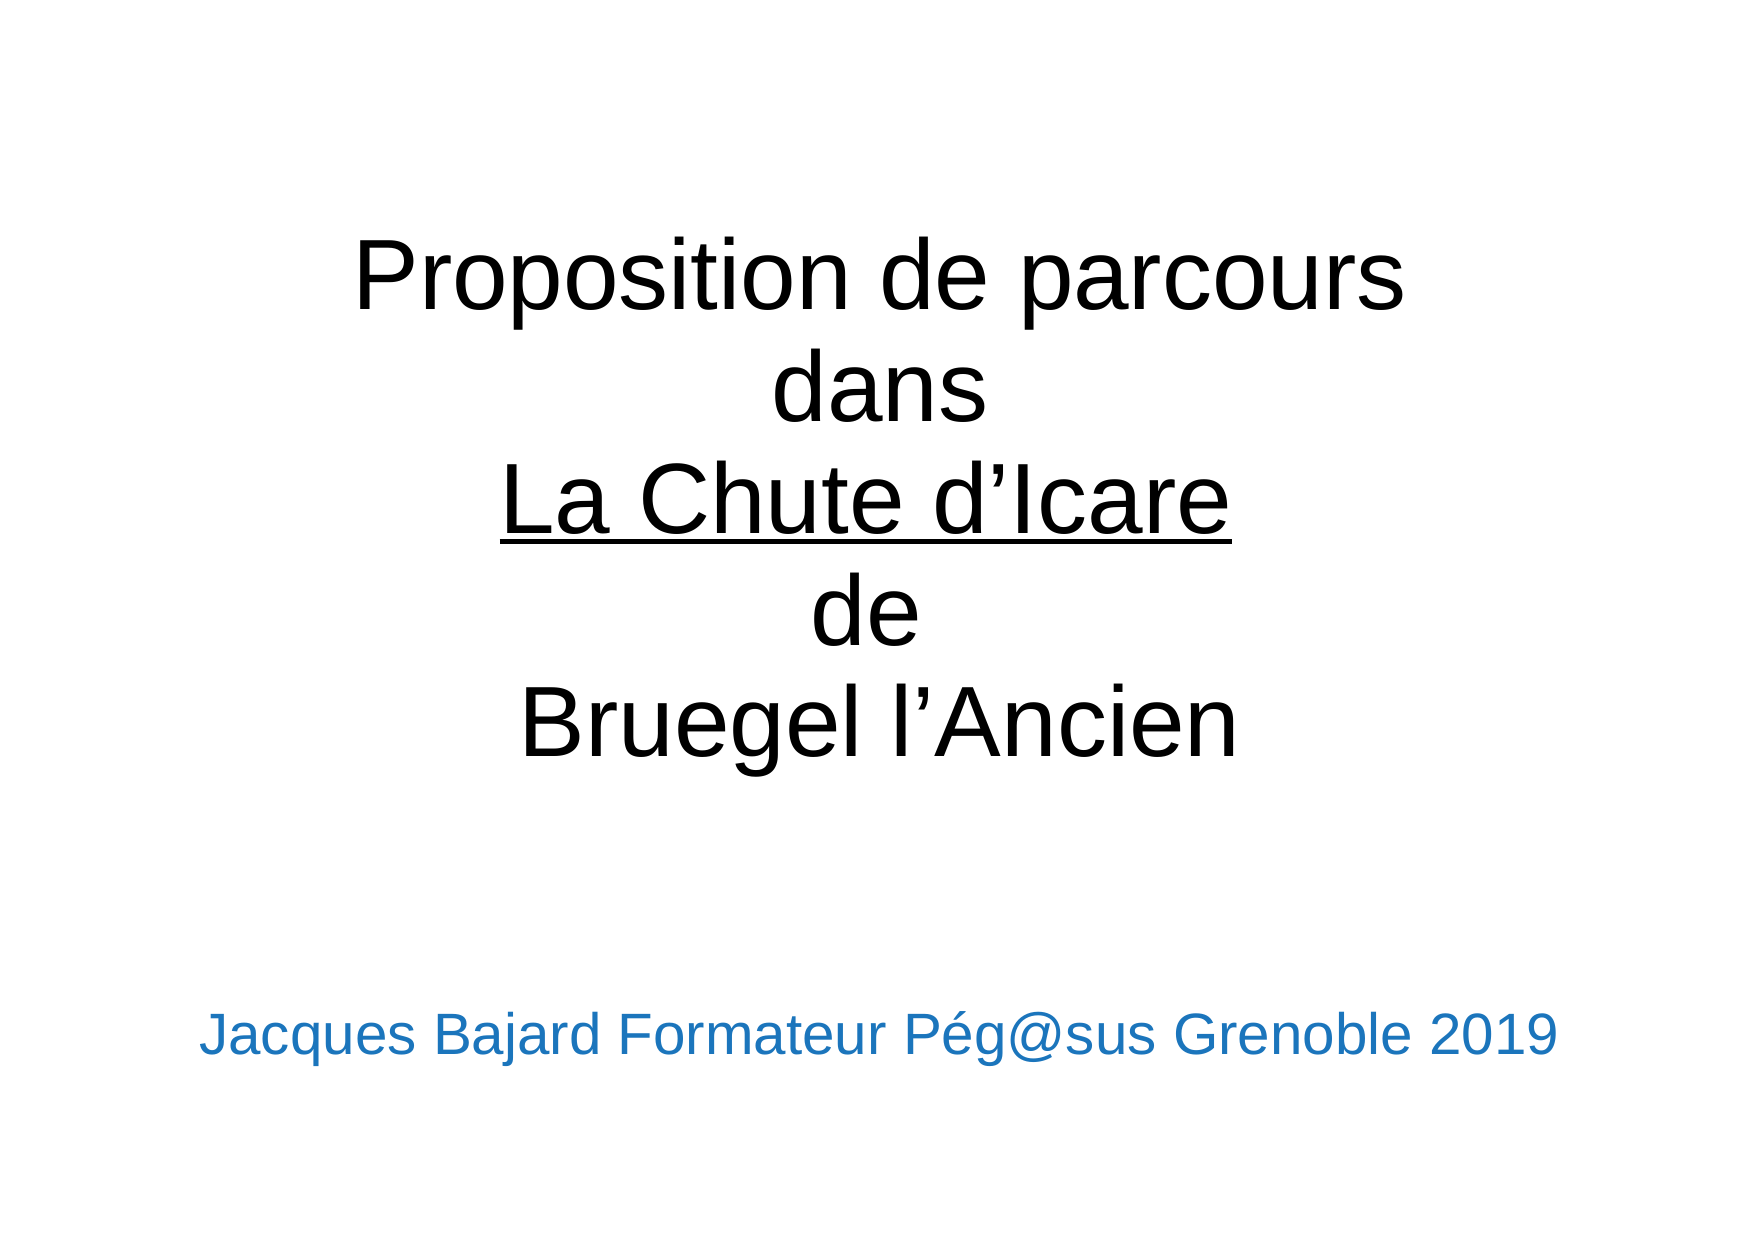

Proposition de parcours
dans
La Chute d’Icare
de
Bruegel l’Ancien
Jacques Bajard Formateur Pég@sus Grenoble 2019